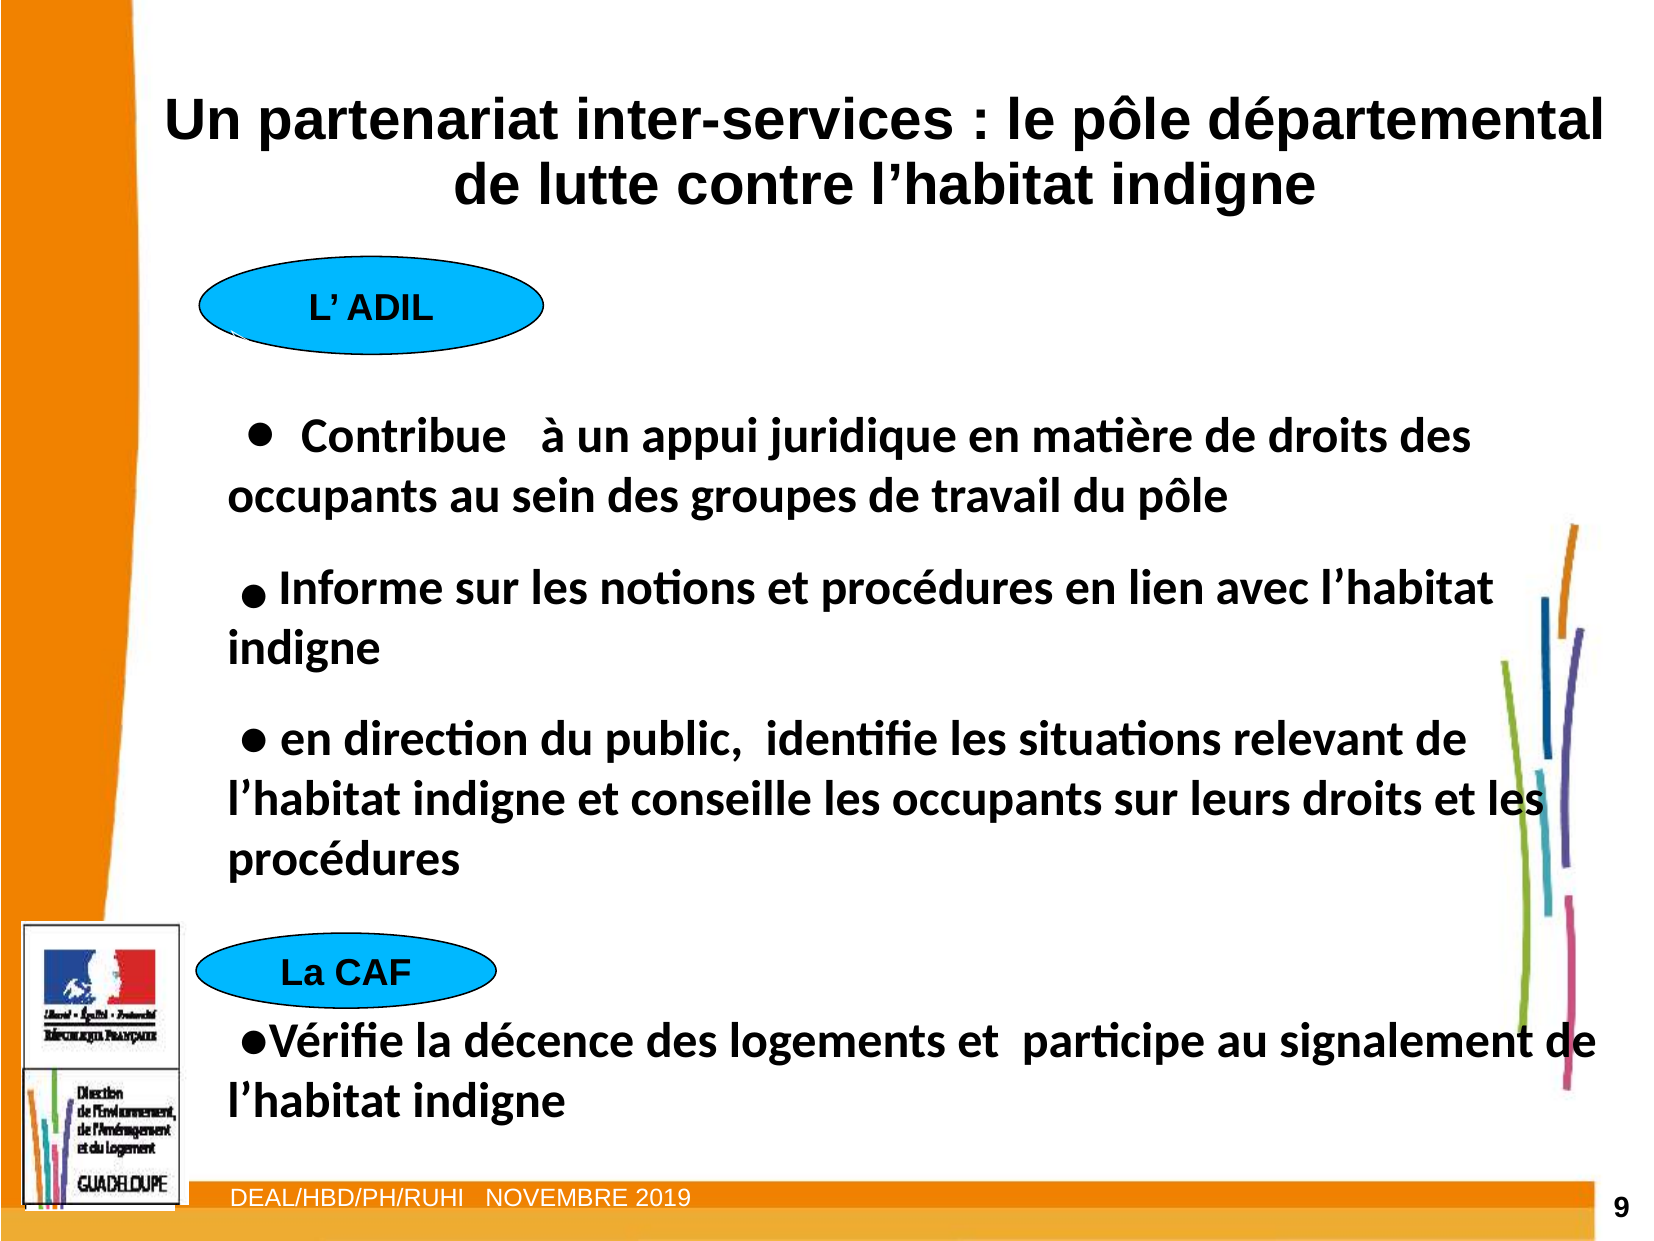

# Un partenariat inter-services : le pôle départemental de lutte contre l’habitat indigne
L’ ADIL
	Contribue à un appui juridique en matière de droits des occupants au sein des groupes de travail du pôle
 Informe sur les notions et procédures en lien avec l’habitat indigne
 ● en direction du public, identifie les situations relevant de l’habitat indigne et conseille les occupants sur leurs droits et les procédures
 ●Vérifie la décence des logements et participe au signalement de l’habitat indigne
 ●
 ●
La CAF
 DEAL/HBD/PH/RUHI NOVEMBRE 2019
9